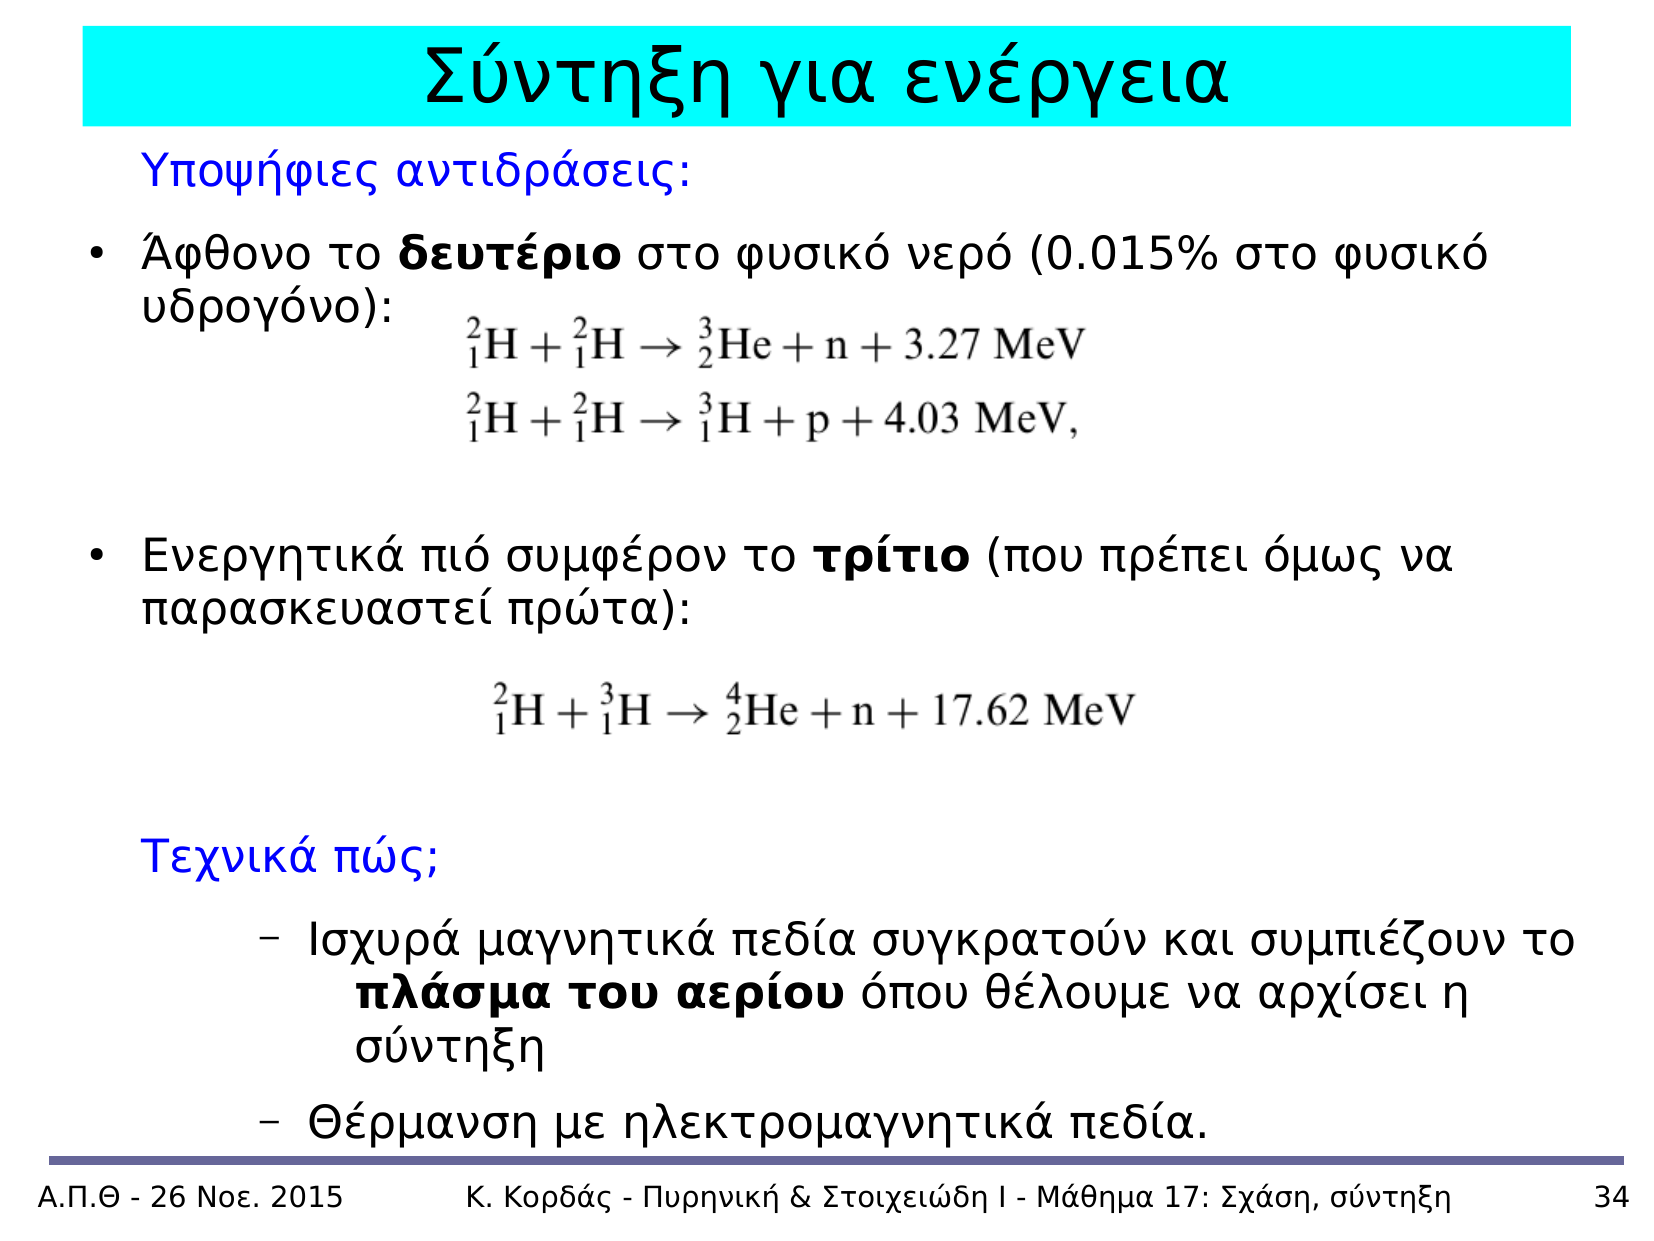

# Σύντηξη για ενέργεια
Υποψήφιες αντιδράσεις:
Άφθονο το δευτέριο στο φυσικό νερό (0.015% στο φυσικό υδρογόνο):
Ενεργητικά πιό συμφέρον το τρίτιο (που πρέπει όμως να παρασκευαστεί πρώτα):
Τεχνικά πώς;
Ισχυρά μαγνητικά πεδία συγκρατούν και συμπιέζουν το πλάσμα του αερίου όπου θέλουμε να αρχίσει η σύντηξη
Θέρμανση με ηλεκτρομαγνητικά πεδία.
Α.Π.Θ - 26 Νοε. 2015
Κ. Κορδάς - Πυρηνική & Στοιχειώδη Ι - Μάθημα 17: Σχάση, σύντηξη
34